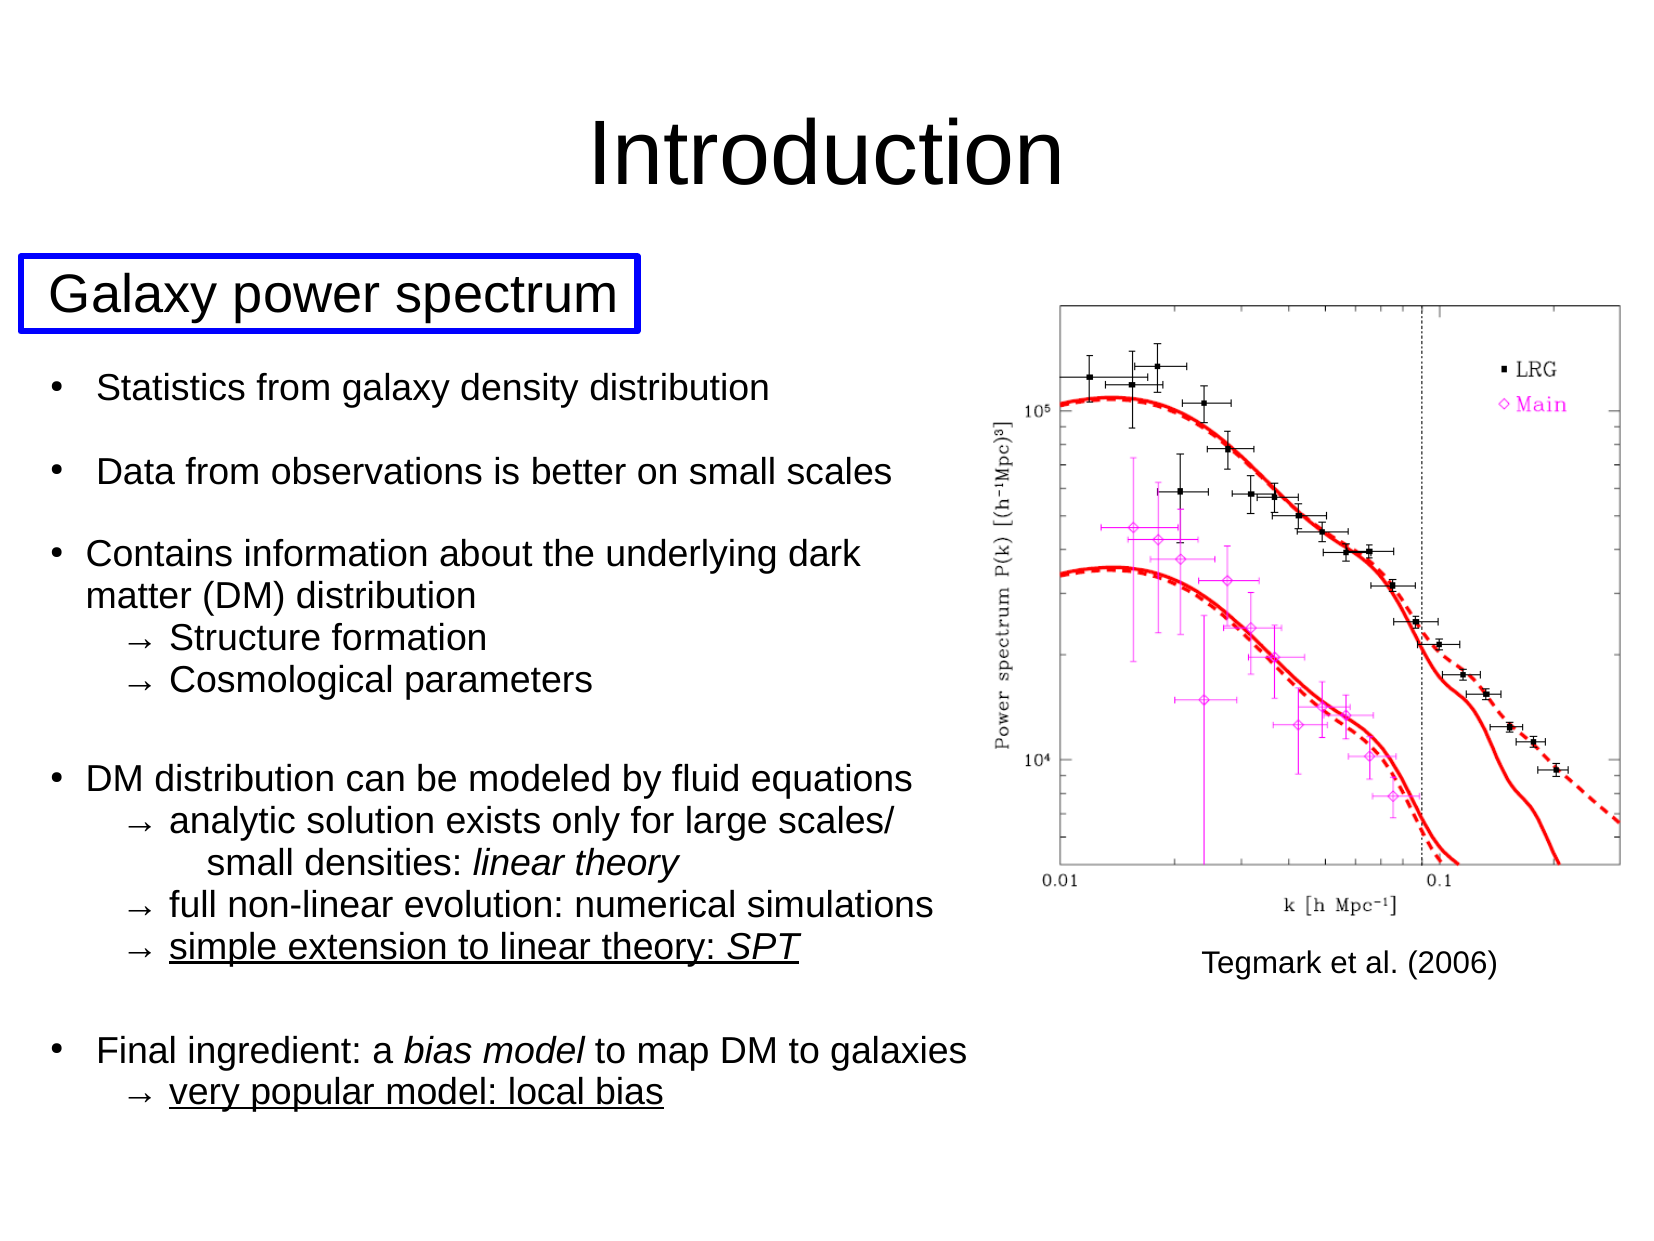

# Introduction
 Galaxy power spectrum
 Statistics from galaxy density distribution
 Data from observations is better on small scales
Contains information about the underlying dark matter (DM) distribution
→ Structure formation
→ Cosmological parameters
DM distribution can be modeled by fluid equations
→ analytic solution exists only for large scales/
 	 small densities: linear theory
→ full non-linear evolution: numerical simulations
→ simple extension to linear theory: SPT
Tegmark et al. (2006)
 Final ingredient: a bias model to map DM to galaxies
→ very popular model: local bias